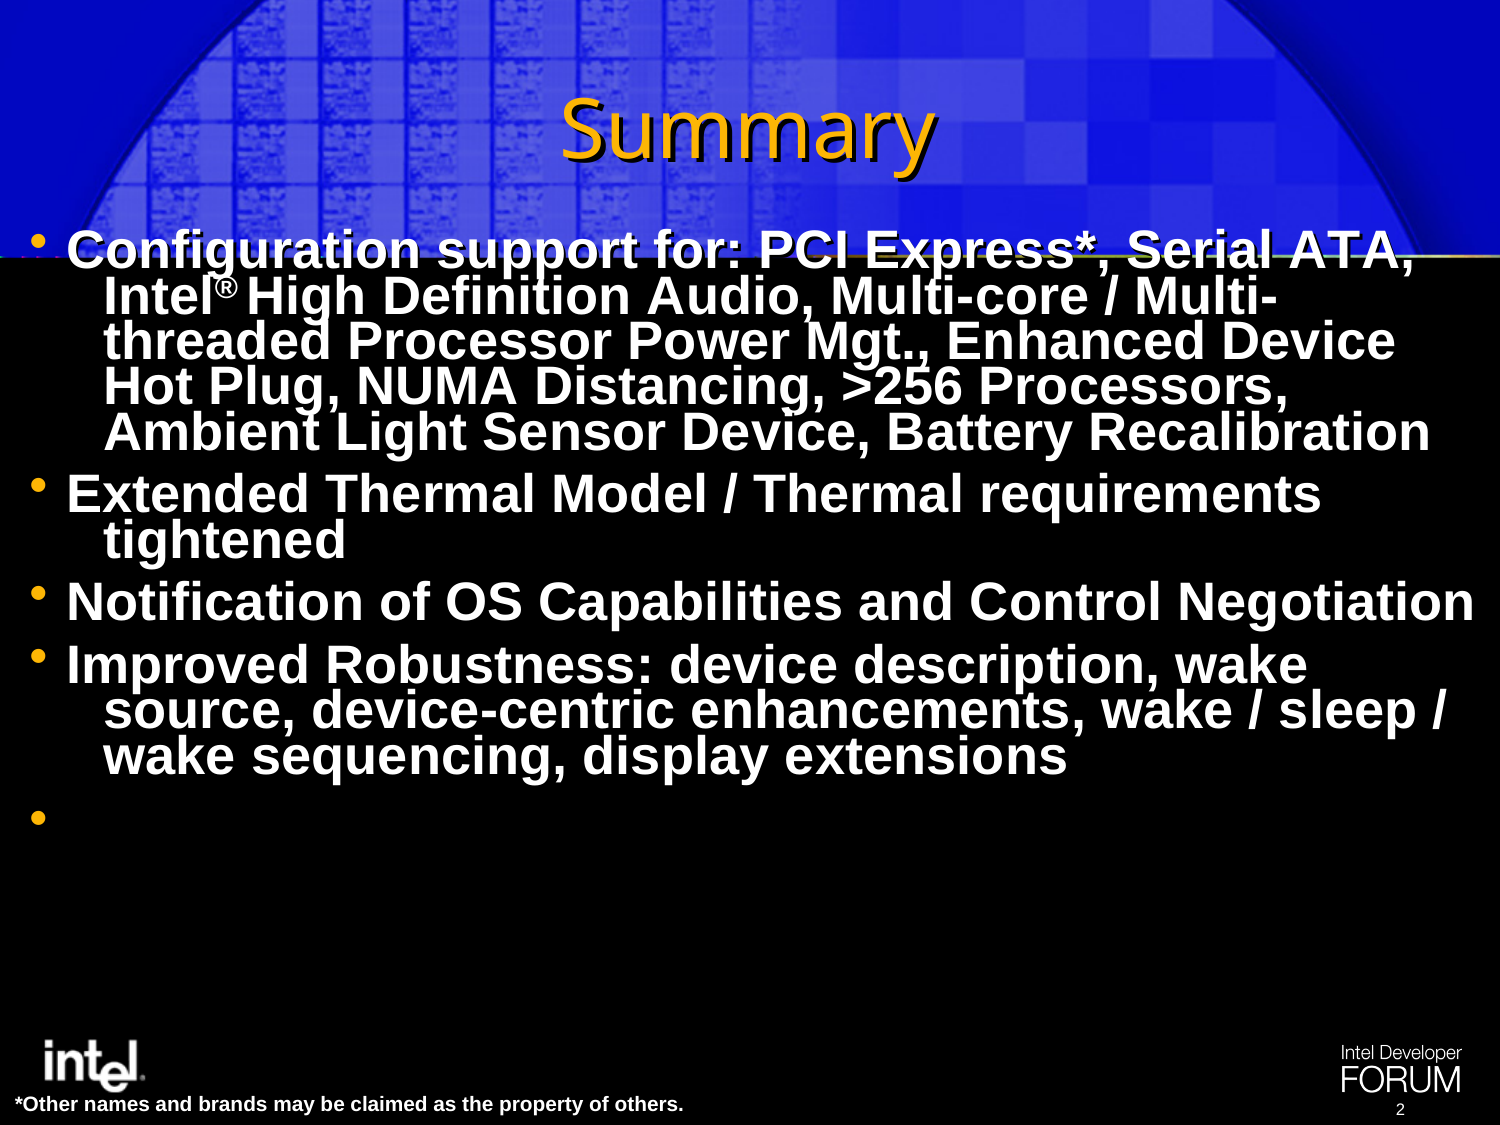

# Summary
Configuration support for: PCI Express*, Serial ATA, Intel® High Definition Audio, Multi-core / Multi-threaded Processor Power Mgt., Enhanced Device Hot Plug, NUMA Distancing, >256 Processors, Ambient Light Sensor Device, Battery Recalibration
Extended Thermal Model / Thermal requirements tightened
Notification of OS Capabilities and Control Negotiation
Improved Robustness: device description, wake source, device-centric enhancements, wake / sleep / wake sequencing, display extensions
*Other names and brands may be claimed as the property of others.